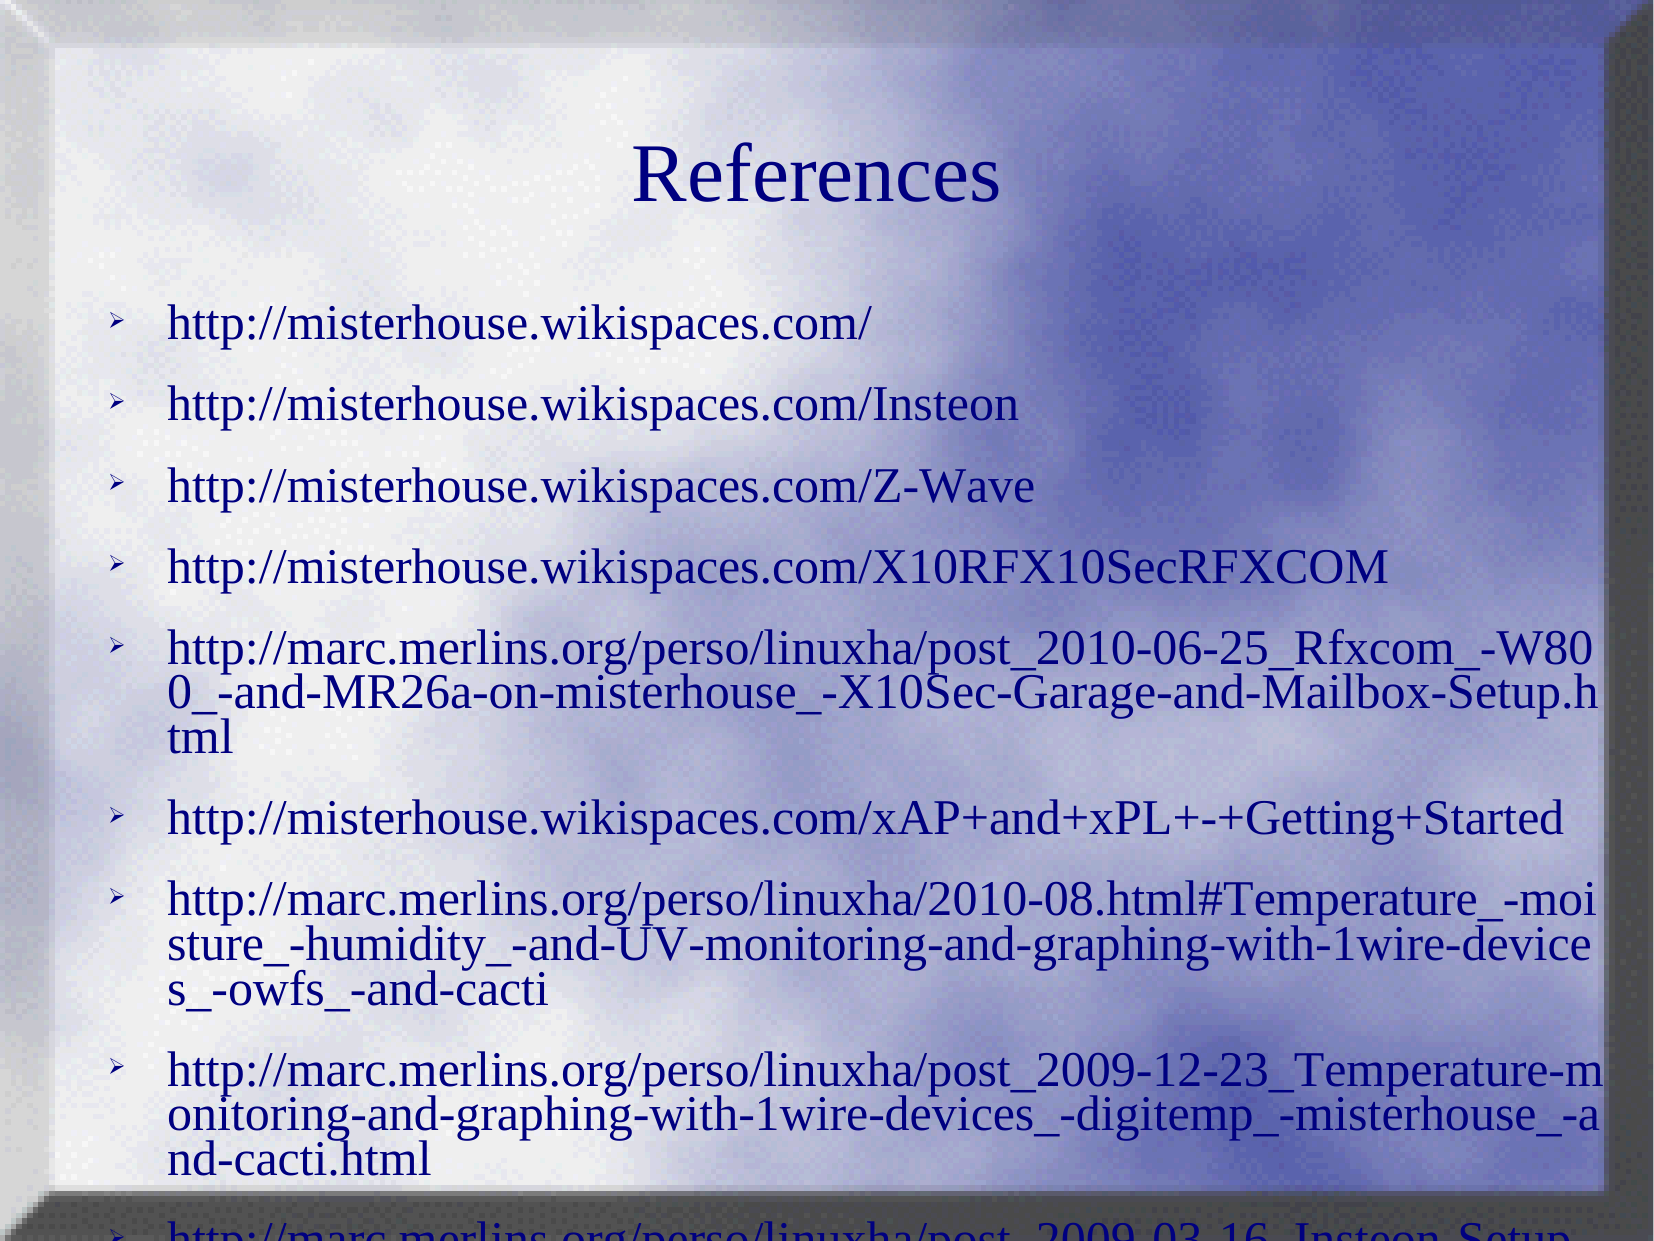

# References
http://misterhouse.wikispaces.com/
http://misterhouse.wikispaces.com/Insteon
http://misterhouse.wikispaces.com/Z-Wave
http://misterhouse.wikispaces.com/X10RFX10SecRFXCOM
http://marc.merlins.org/perso/linuxha/post_2010-06-25_Rfxcom_-W800_-and-MR26a-on-misterhouse_-X10Sec-Garage-and-Mailbox-Setup.html
http://misterhouse.wikispaces.com/xAP+and+xPL+-+Getting+Started
http://marc.merlins.org/perso/linuxha/2010-08.html#Temperature_-moisture_-humidity_-and-UV-monitoring-and-graphing-with-1wire-devices_-owfs_-and-cacti
http://marc.merlins.org/perso/linuxha/post_2009-12-23_Temperature-monitoring-and-graphing-with-1wire-devices_-digitemp_-misterhouse_-and-cacti.html
http://marc.merlins.org/perso/linuxha/post_2009-03-16_Insteon-Setup-and-my-own-Blender-Defender.html
http://marc.merlins.org/linux/cacti/